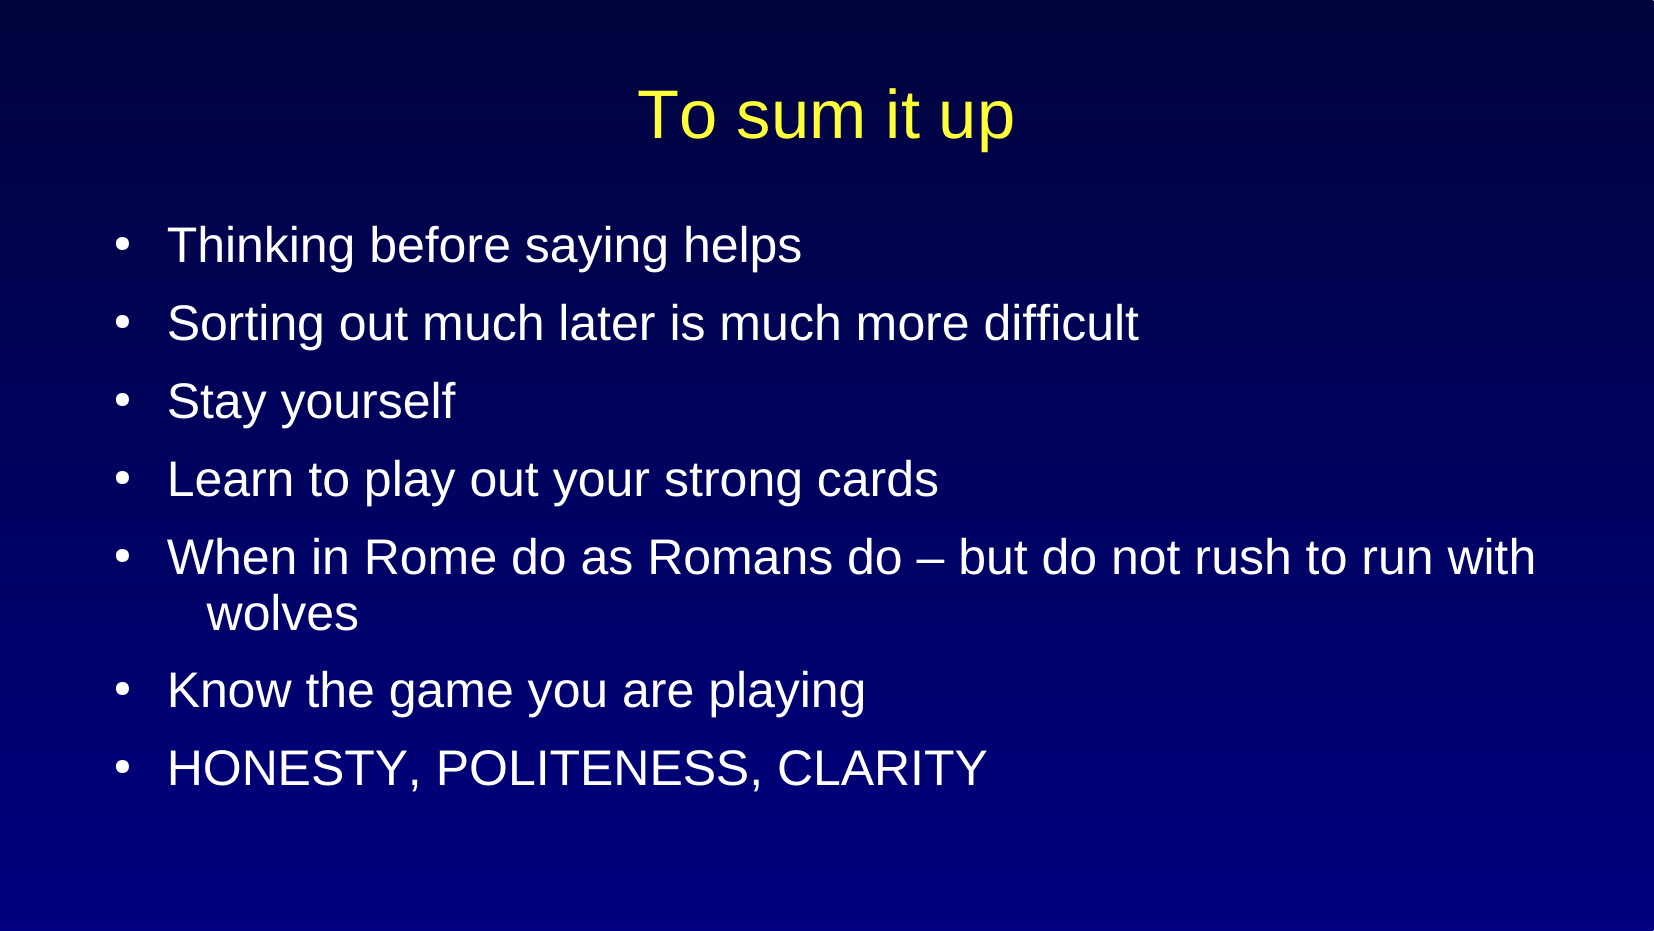

# To sum it up
Thinking before saying helps
Sorting out much later is much more difficult
Stay yourself
Learn to play out your strong cards
When in Rome do as Romans do – but do not rush to run with wolves
Know the game you are playing
HONESTY, POLITENESS, CLARITY